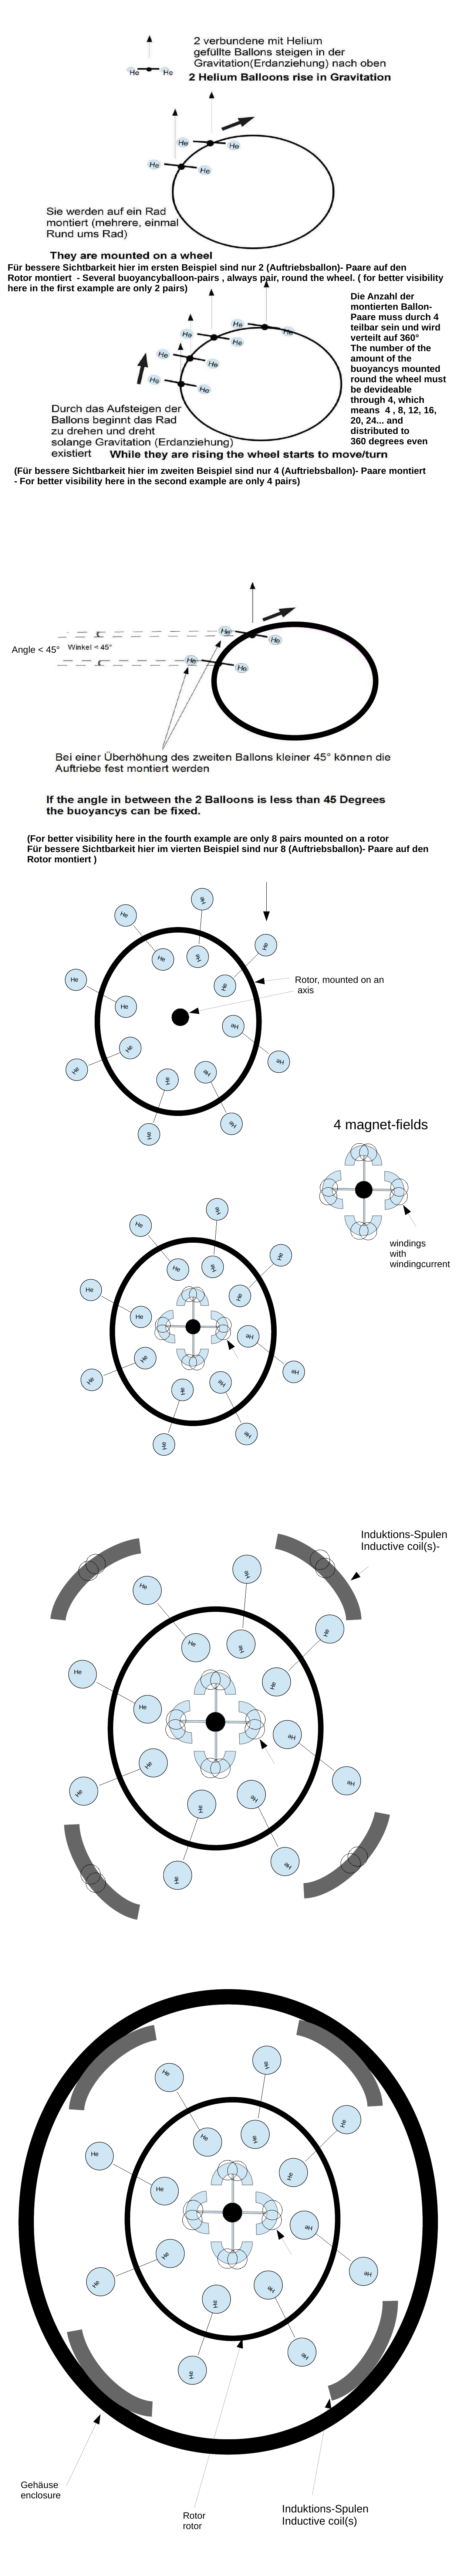

Für bessere Sichtbarkeit hier im ersten Beispiel sind nur 2 (Auftriebsballon)- Paare auf den
Rotor montiert - Several buoyancyballoon-pairs , always pair, round the wheel. ( for better visibility
here in the first example are only 2 pairs)
Die Anzahl der montierten Ballon-Paare muss durch 4 teilbar sein und wird verteilt auf 360°
The number of the amount of the buoyancys mounted
round the wheel must be devideable through 4, which means 4 , 8, 12, 16, 20, 24... and distributed to
360 degrees even
(Für bessere Sichtbarkeit hier im zweiten Beispiel sind nur 4 (Auftriebsballon)- Paare montiert
- For better visibility here in the second example are only 4 pairs)
Angle < 45°
(For better visibility here in the fourth example are only 8 pairs mounted on a rotor
Für bessere Sichtbarkeit hier im vierten Beispiel sind nur 8 (Auftriebsballon)- Paare auf den
Rotor montiert )
He
He
He
He
He
He
He
He
Rotor, mounted on an
 axis
He
He
He
He
He
He
He
He
4 magnet-fields
He
He
He
He
windings
with
windingcurrent
He
He
He
He
He
He
He
He
He
He
He
He
Induktions-Spulen
Inductive coil(s)-
He
He
He
He
He
He
He
He
He
He
He
He
He
He
He
He
He
He
He
He
He
He
He
He
He
He
He
He
He
He
He
He
Gehäuse
enclosure
Induktions-Spulen
Inductive coil(s)
Rotor
rotor